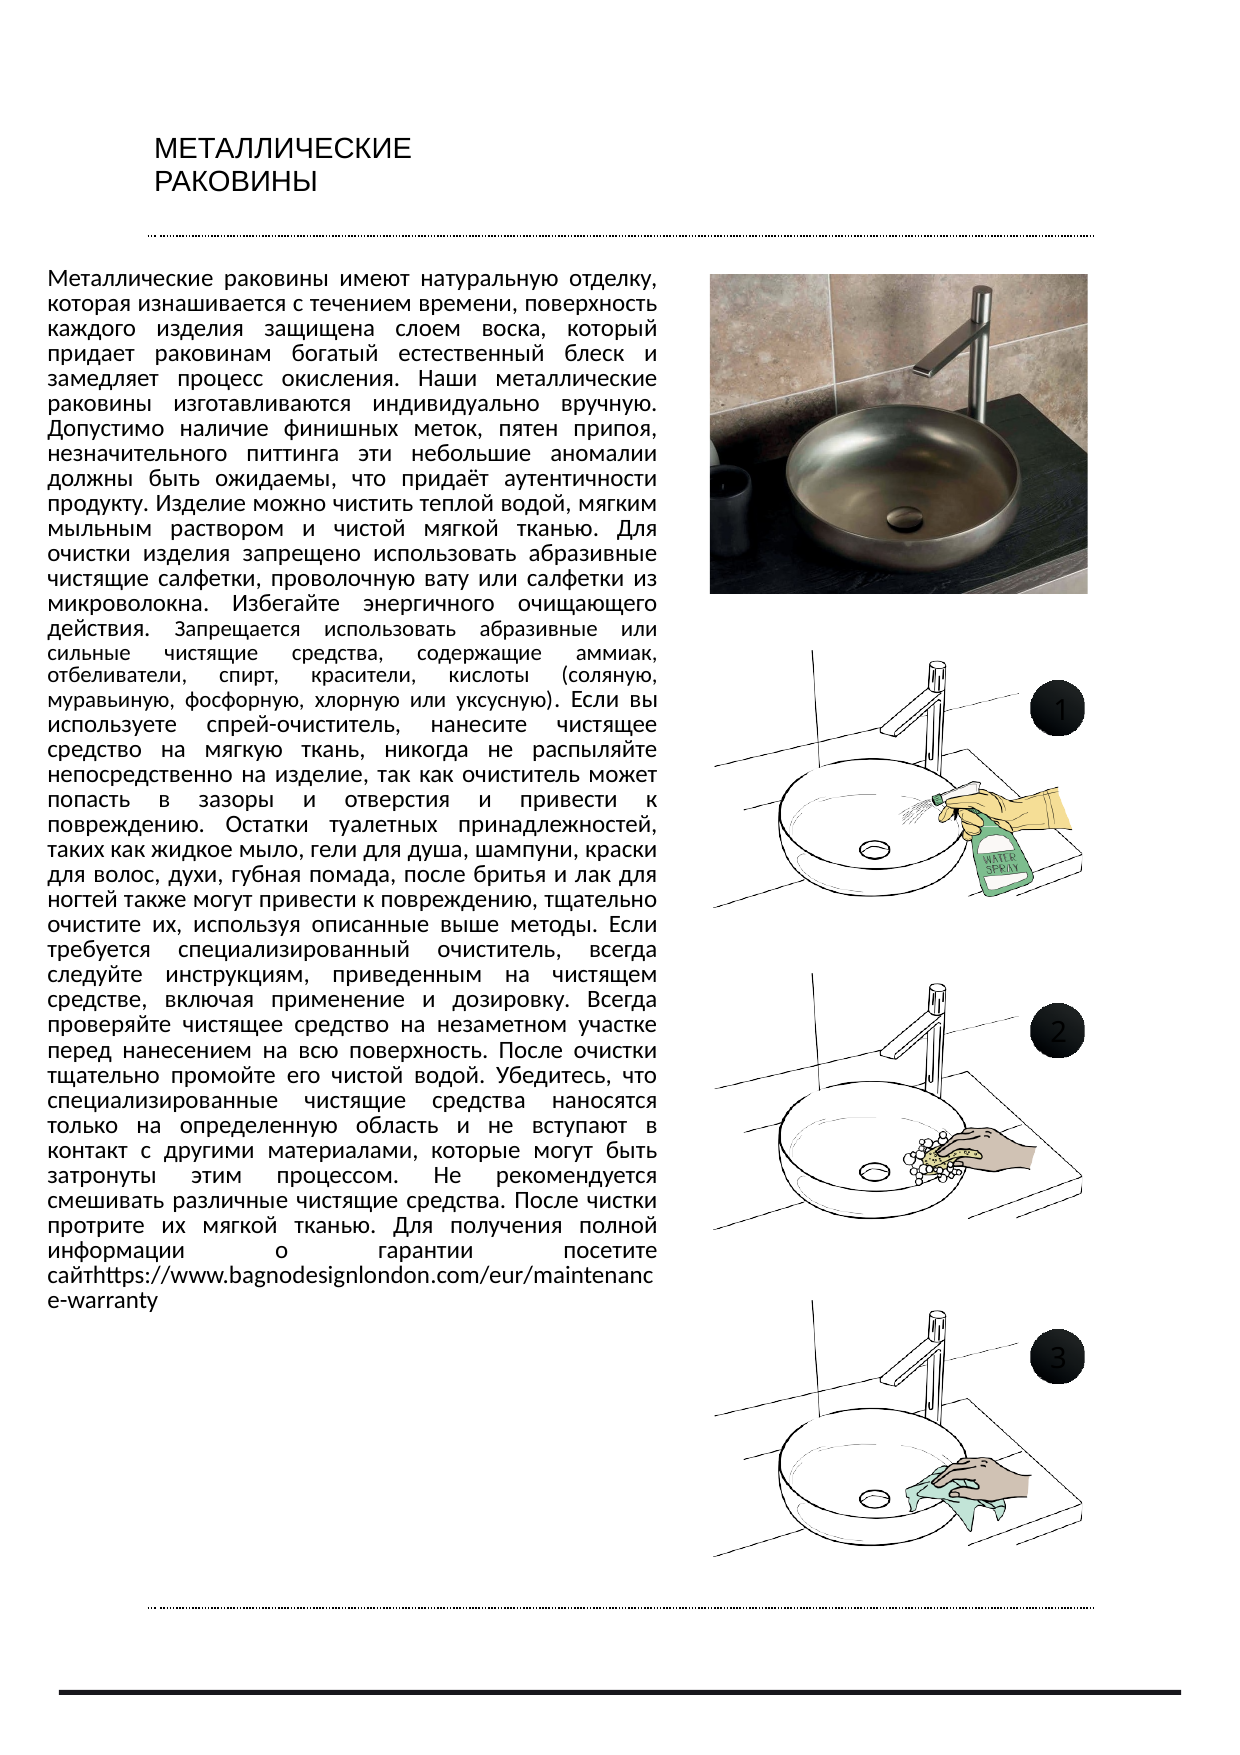

МЕТАЛЛИЧЕСКИЕ РАКОВИНЫ
Металлические раковины имеют натуральную отделку, которая изнашивается с течением времени, поверхность каждого изделия защищена слоем воска, который придает раковинам богатый естественный блеск и замедляет процесс окисления. Наши металлические раковины изготавливаются индивидуально вручную. Допустимо наличие финишных меток, пятен припоя, незначительного питтинга эти небольшие аномалии должны быть ожидаемы, что придаёт аутентичности продукту. Изделие можно чистить теплой водой, мягким мыльным раствором и чистой мягкой тканью. Для очистки изделия запрещено использовать абразивные чистящие салфетки, проволочную вату или салфетки из микроволокна. Избегайте энергичного очищающего действия. Запрещается использовать абразивные или сильные чистящие средства, содержащие аммиак, отбеливатели, спирт, красители, кислоты (соляную, муравьиную, фосфорную, хлорную или уксусную). Если вы используете спрей-очиститель, нанесите чистящее средство на мягкую ткань, никогда не распыляйте непосредственно на изделие, так как очиститель может попасть в зазоры и отверстия и привести к повреждению. Остатки туалетных принадлежностей, таких как жидкое мыло, гели для душа, шампуни, краски для волос, духи, губная помада, после бритья и лак для ногтей также могут привести к повреждению, тщательно очистите их, используя описанные выше методы. Если требуется специализированный очиститель, всегда следуйте инструкциям, приведенным на чистящем средстве, включая применение и дозировку. Всегда проверяйте чистящее средство на незаметном участке перед нанесением на всю поверхность. После очистки тщательно промойте его чистой водой. Убедитесь, что специализированные чистящие средства наносятся только на определенную область и не вступают в контакт с другими материалами, которые могут быть затронуты этим процессом. Не рекомендуется смешивать различные чистящие средства. После чистки протрите их мягкой тканью. Для получения полной информации о гарантии посетите сайтhttps://www.bagnodesignlondon.com/eur/maintenance-warranty
1
2
3